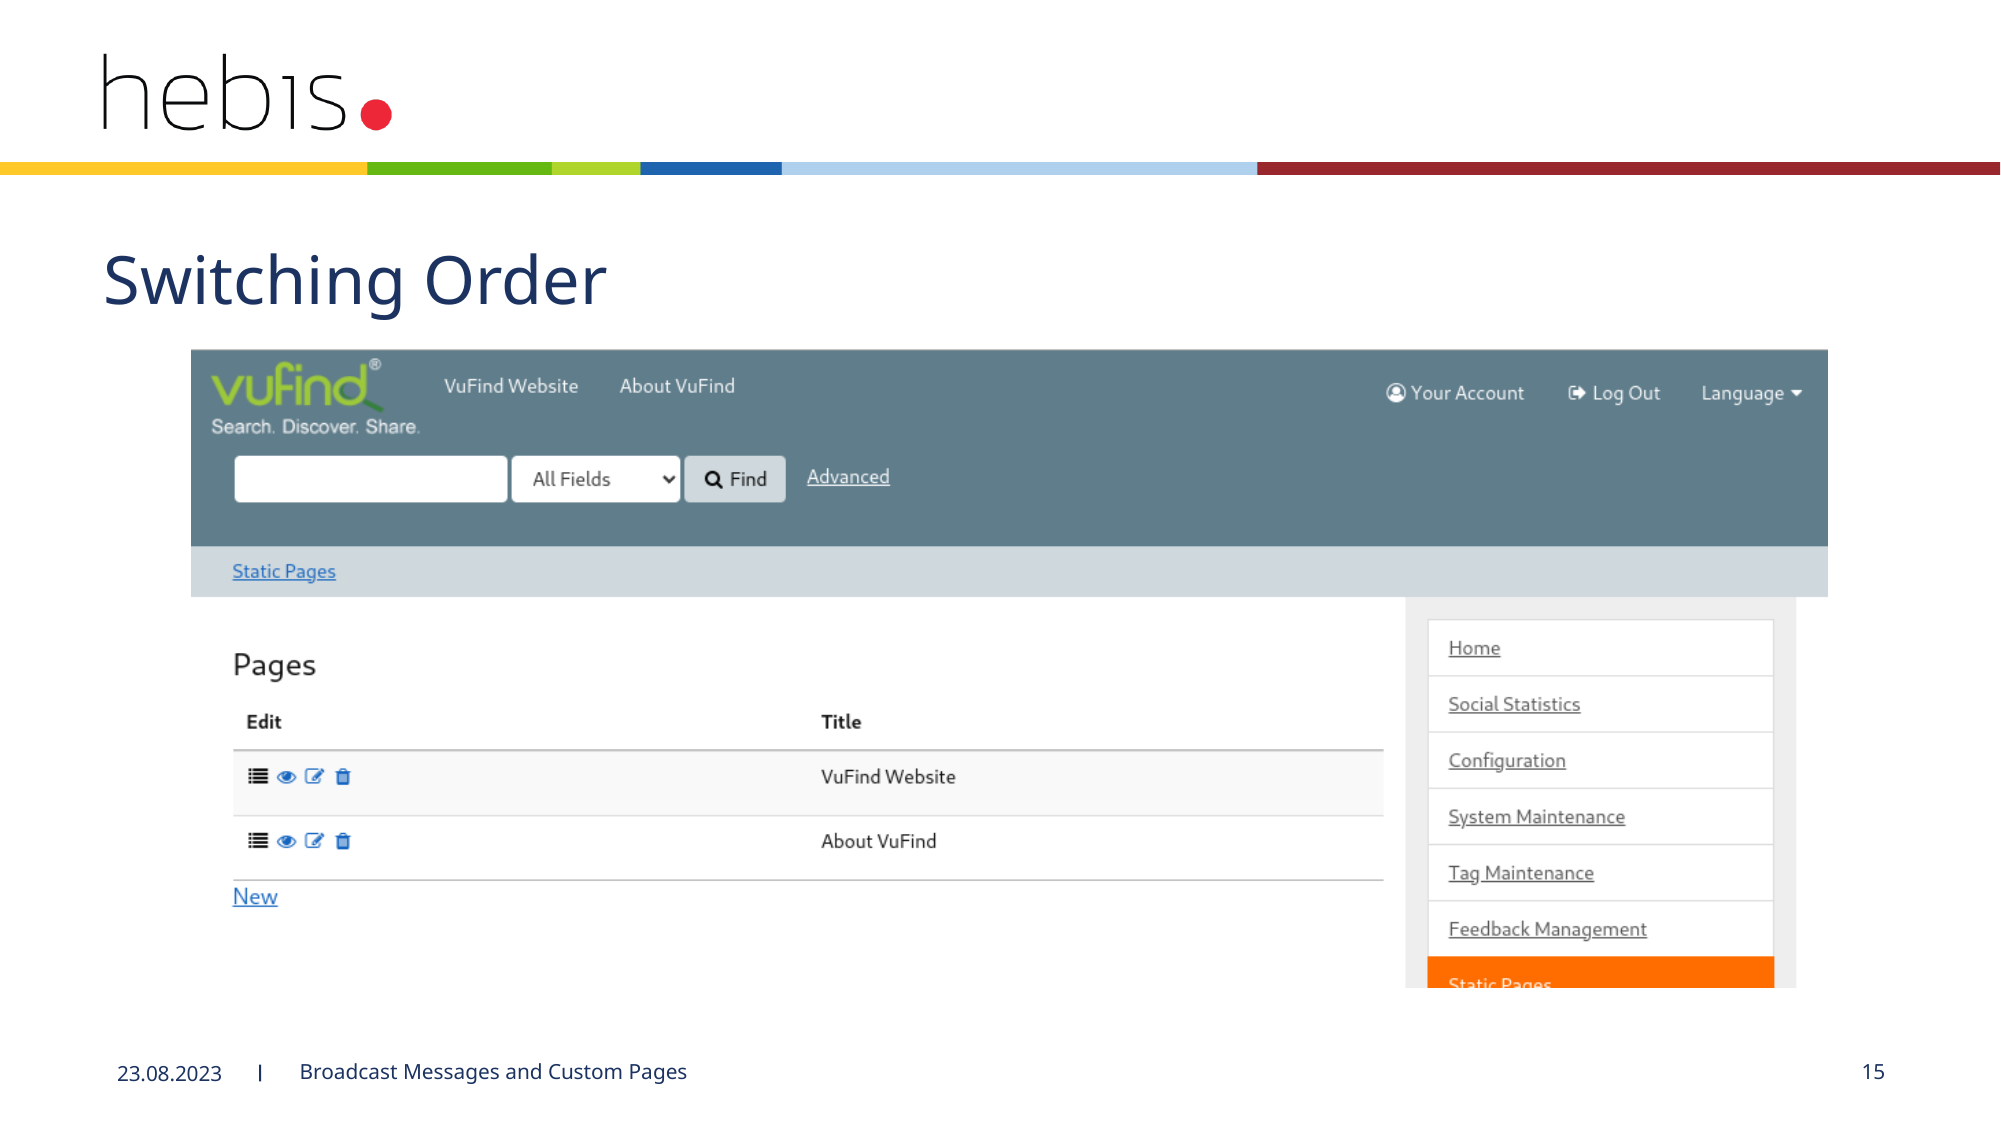

# Switching Order
23.08.2023
Broadcast Messages and Custom Pages
15